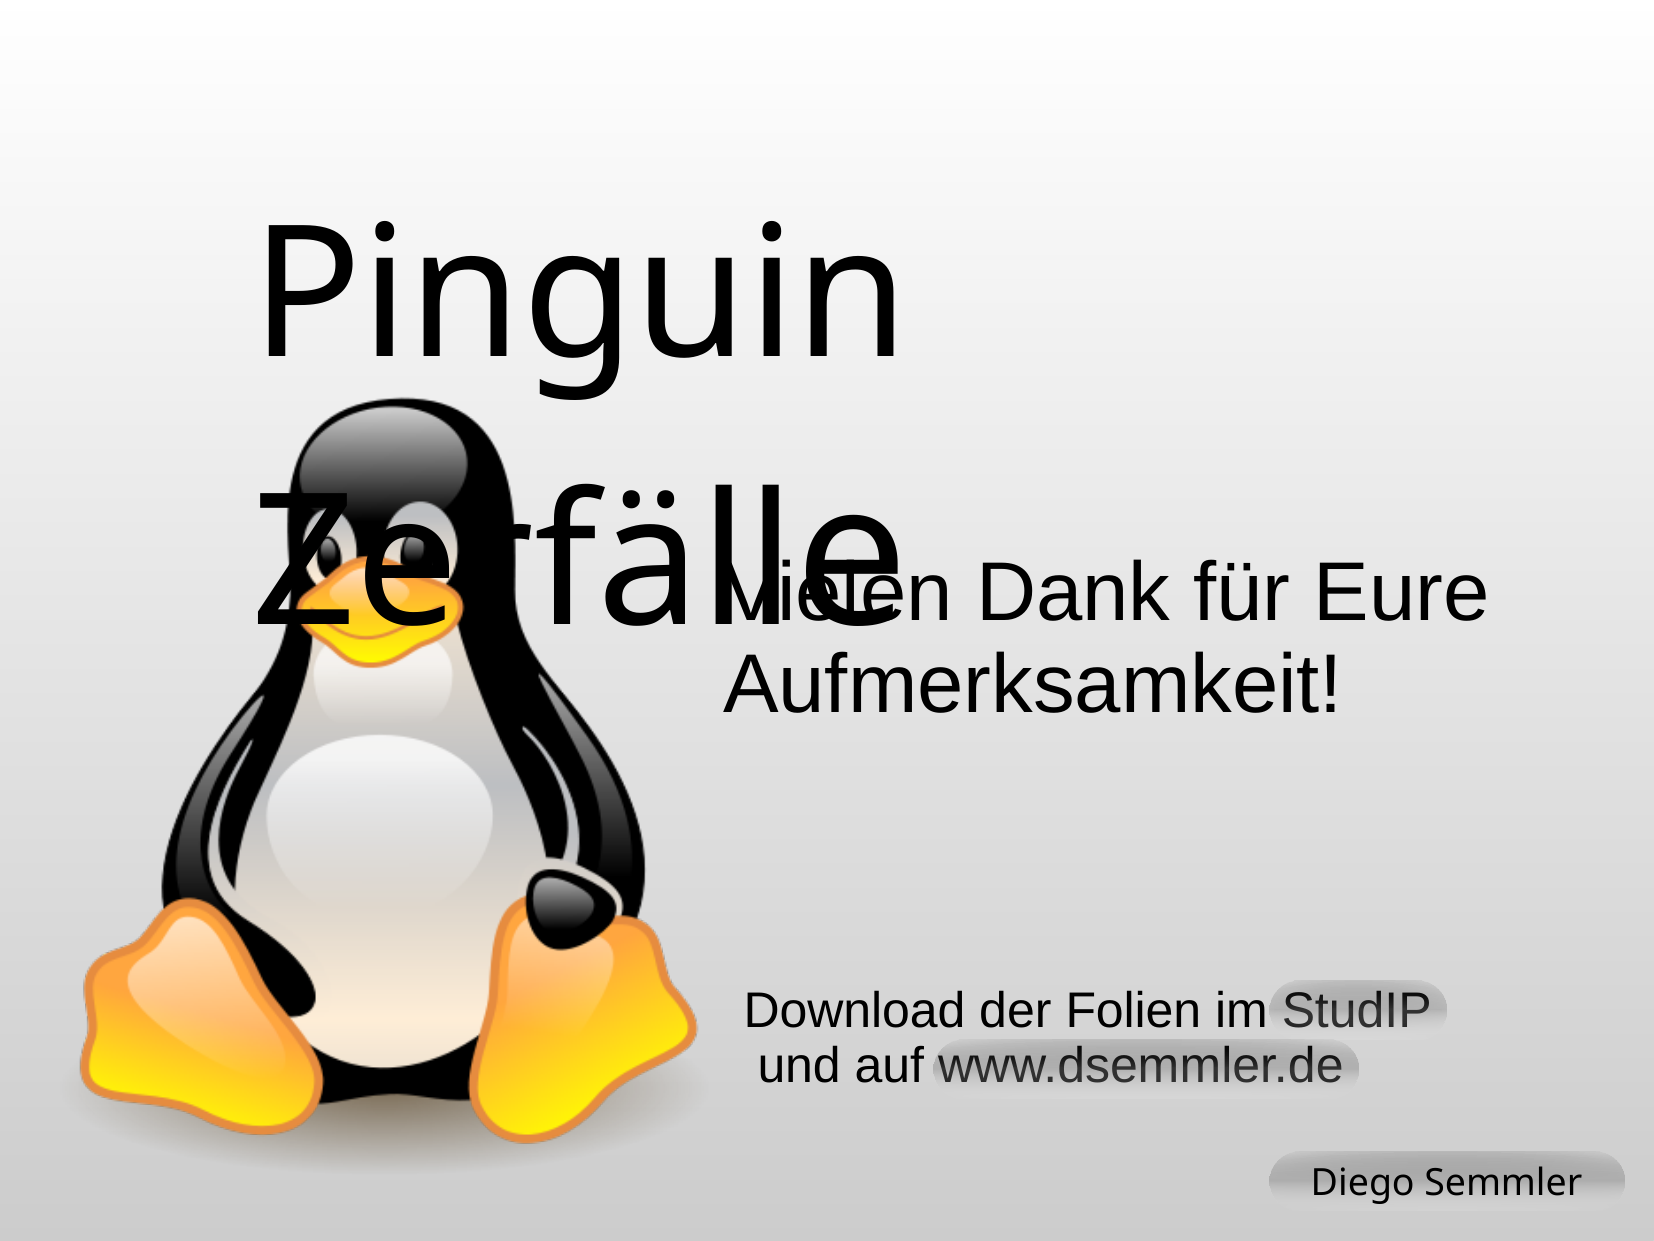

#
Pinguin Zerfälle
Vielen Dank für Eure Aufmerksamkeit!
Download der Folien im StudIP
 und auf www.dsemmler.de
Diego Semmler